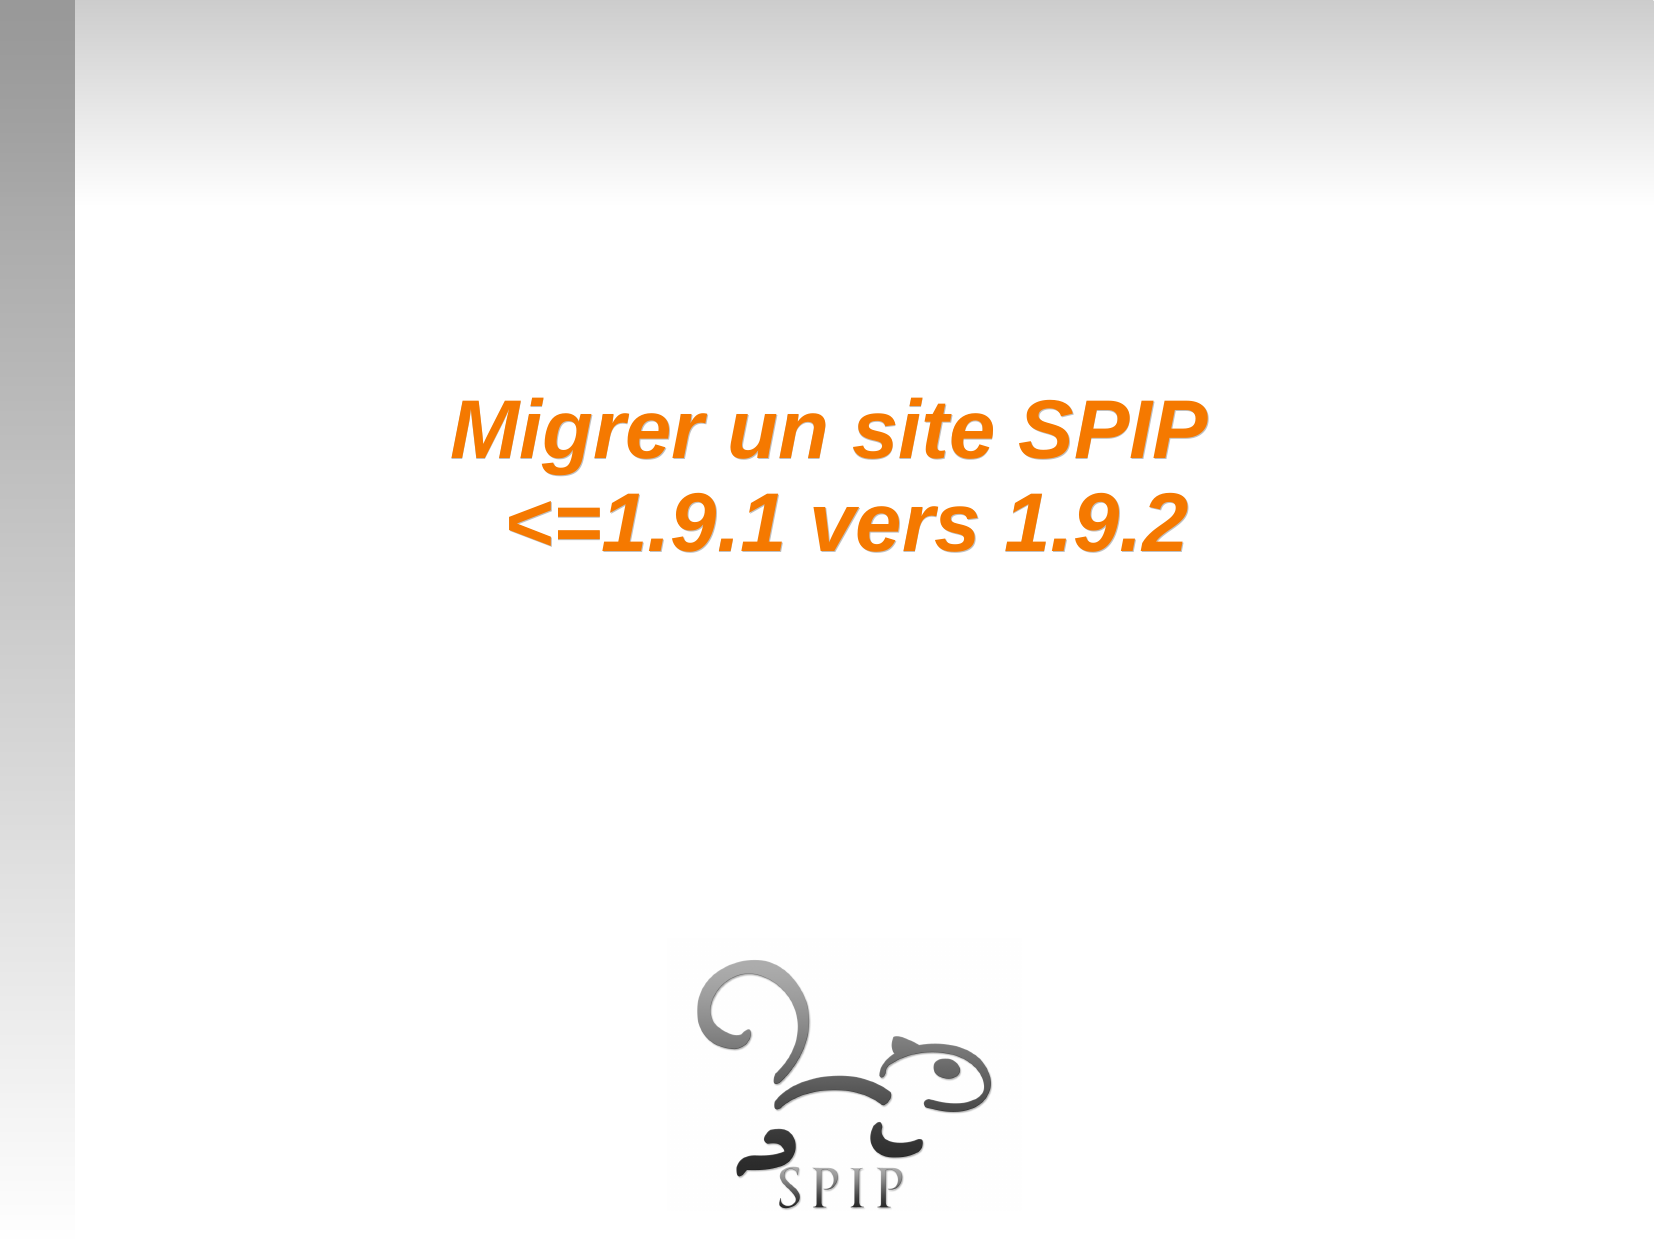

# Migrer un site SPIP <=1.9.1 vers 1.9.2